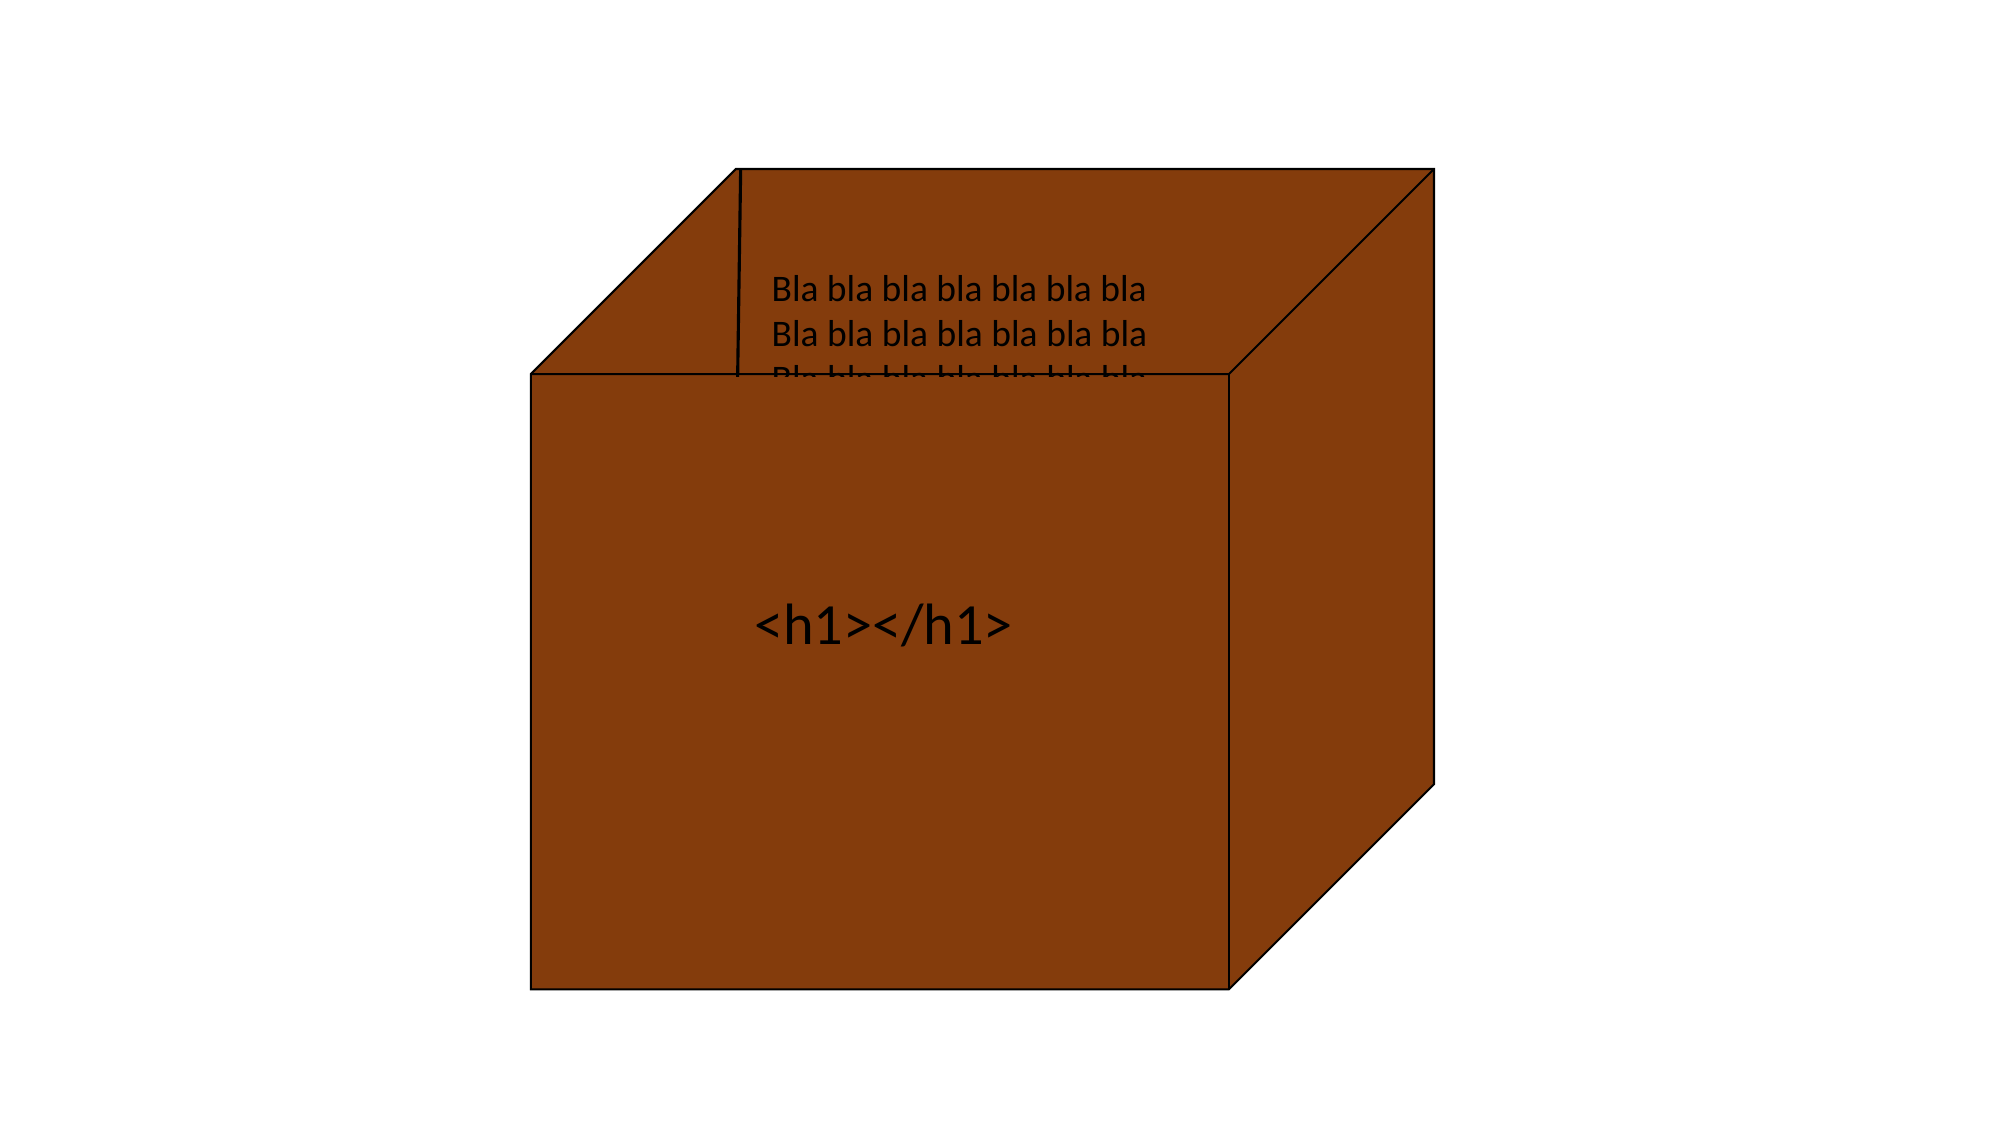

Bla bla bla bla bla bla bla
Bla bla bla bla bla bla bla Bla bla bla bla bla bla bla
<h1></h1>